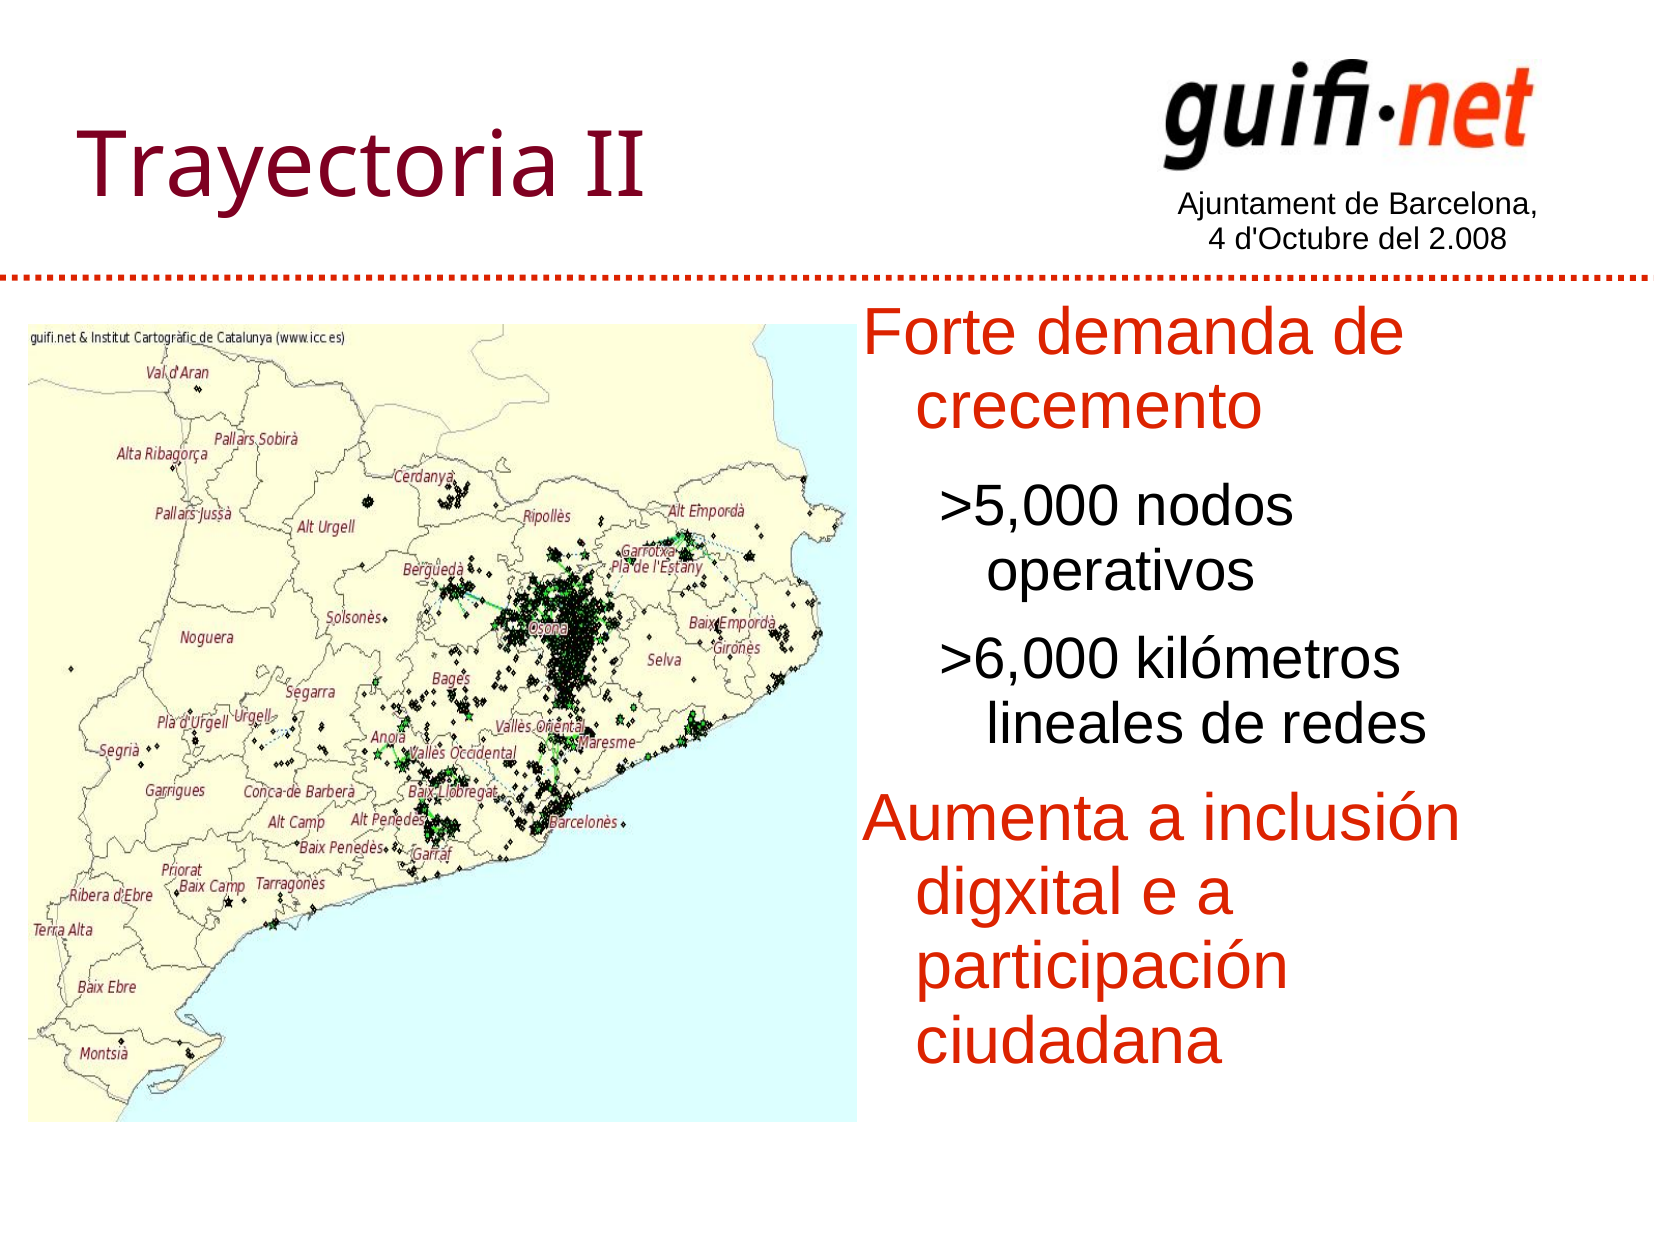

Trayectoria II
Forte demanda de crecemento
>5,000 nodos operativos
>6,000 kilómetros lineales de redes
Aumenta a inclusión digxital e a participación ciudadana